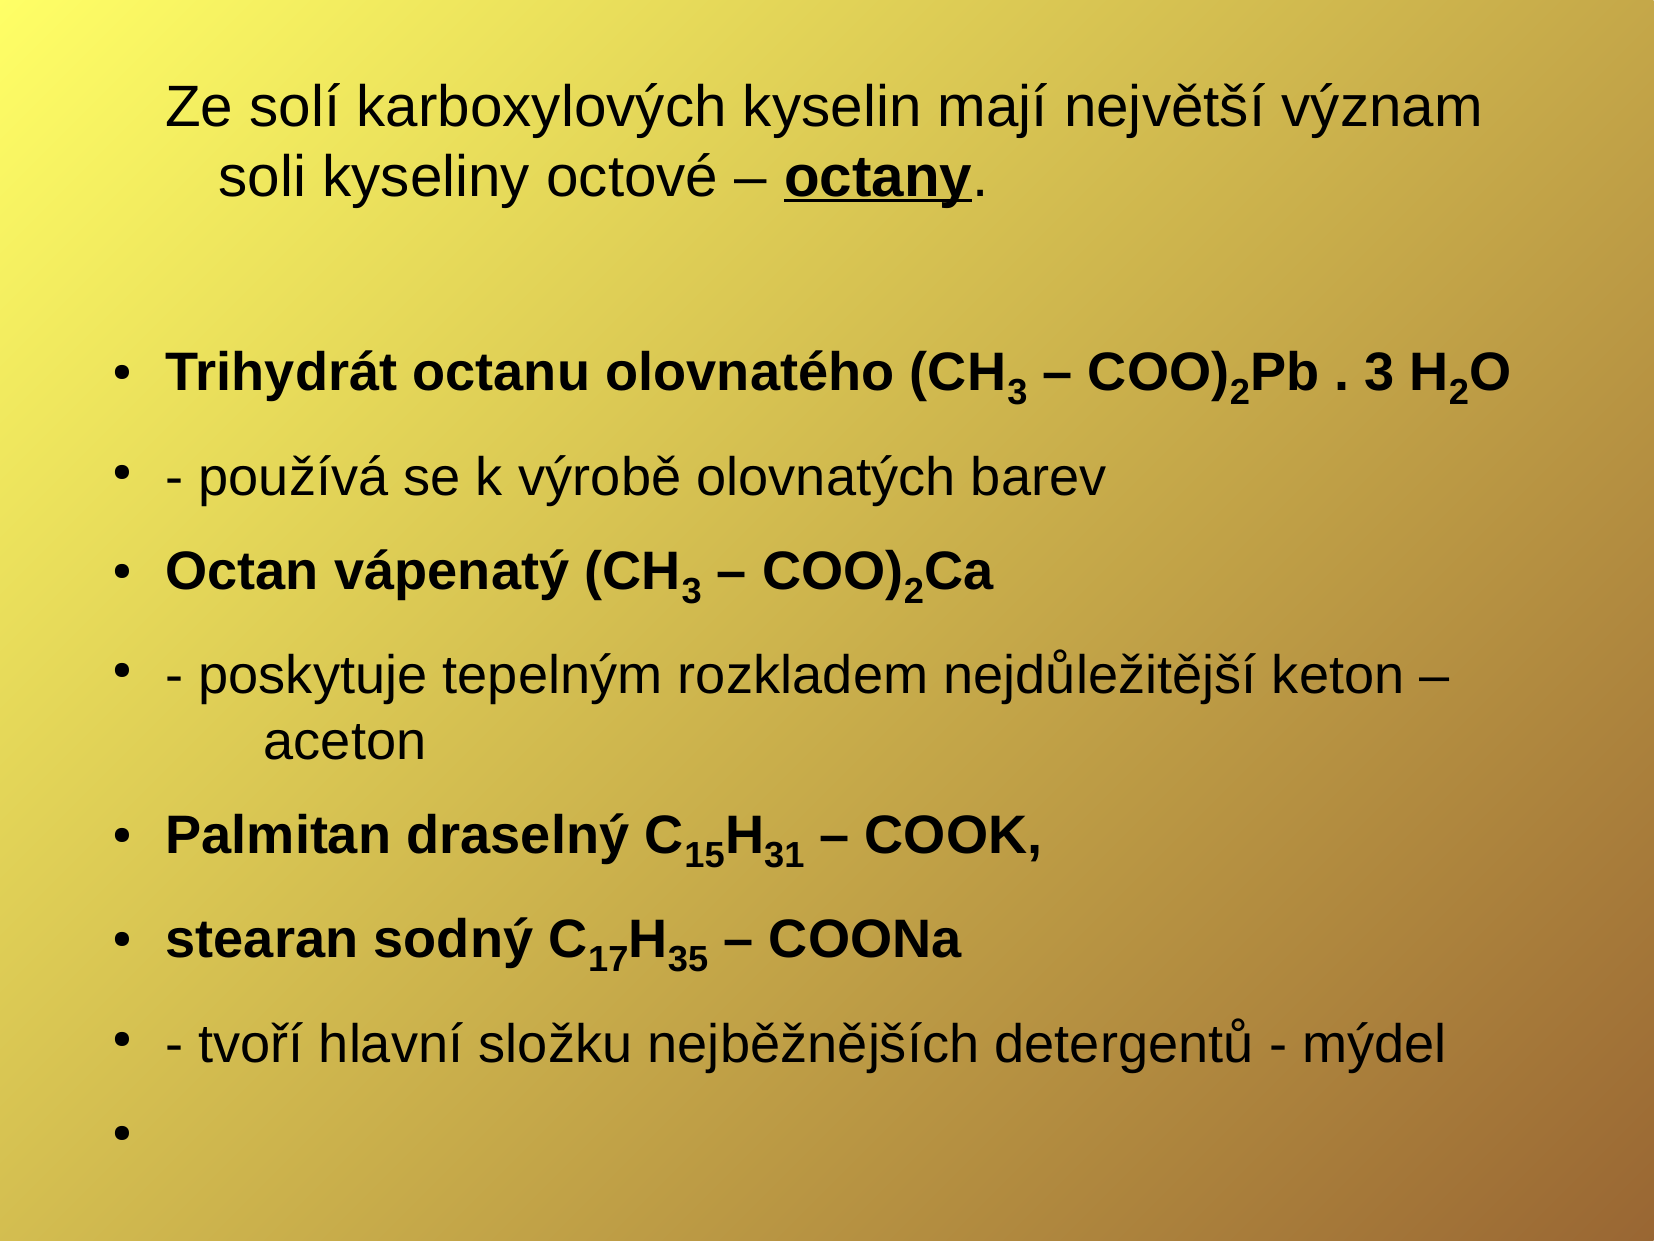

# Ze solí karboxylových kyselin mají největší význam soli kyseliny octové – octany.
Trihydrát octanu olovnatého (CH3 – COO)2Pb . 3 H2O
- používá se k výrobě olovnatých barev
Octan vápenatý (CH3 – COO)2Ca
- poskytuje tepelným rozkladem nejdůležitější keton – aceton
Palmitan draselný C15H31 – COOK,
stearan sodný C17H35 – COONa
- tvoří hlavní složku nejběžnějších detergentů - mýdel